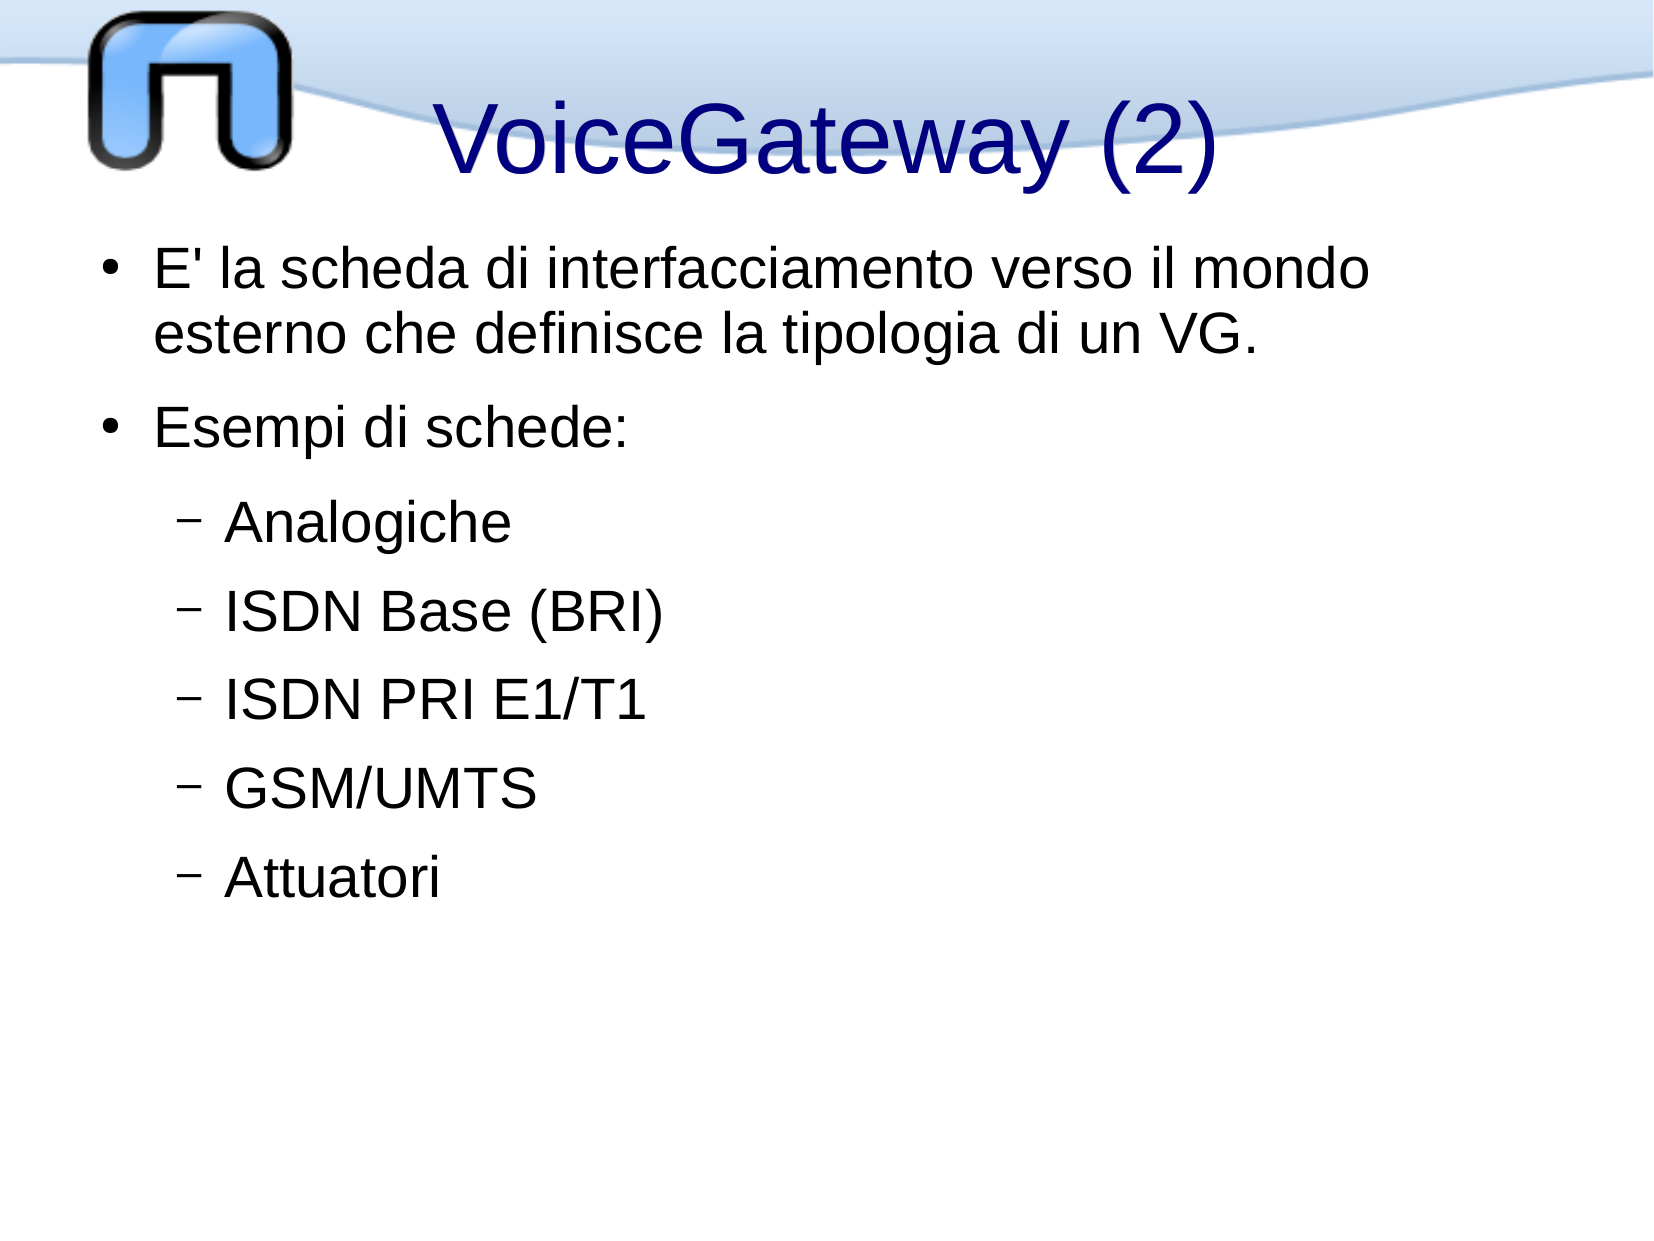

# VoiceGateway (2)
E' la scheda di interfacciamento verso il mondo esterno che definisce la tipologia di un VG.
Esempi di schede:
Analogiche
ISDN Base (BRI)
ISDN PRI E1/T1
GSM/UMTS
Attuatori